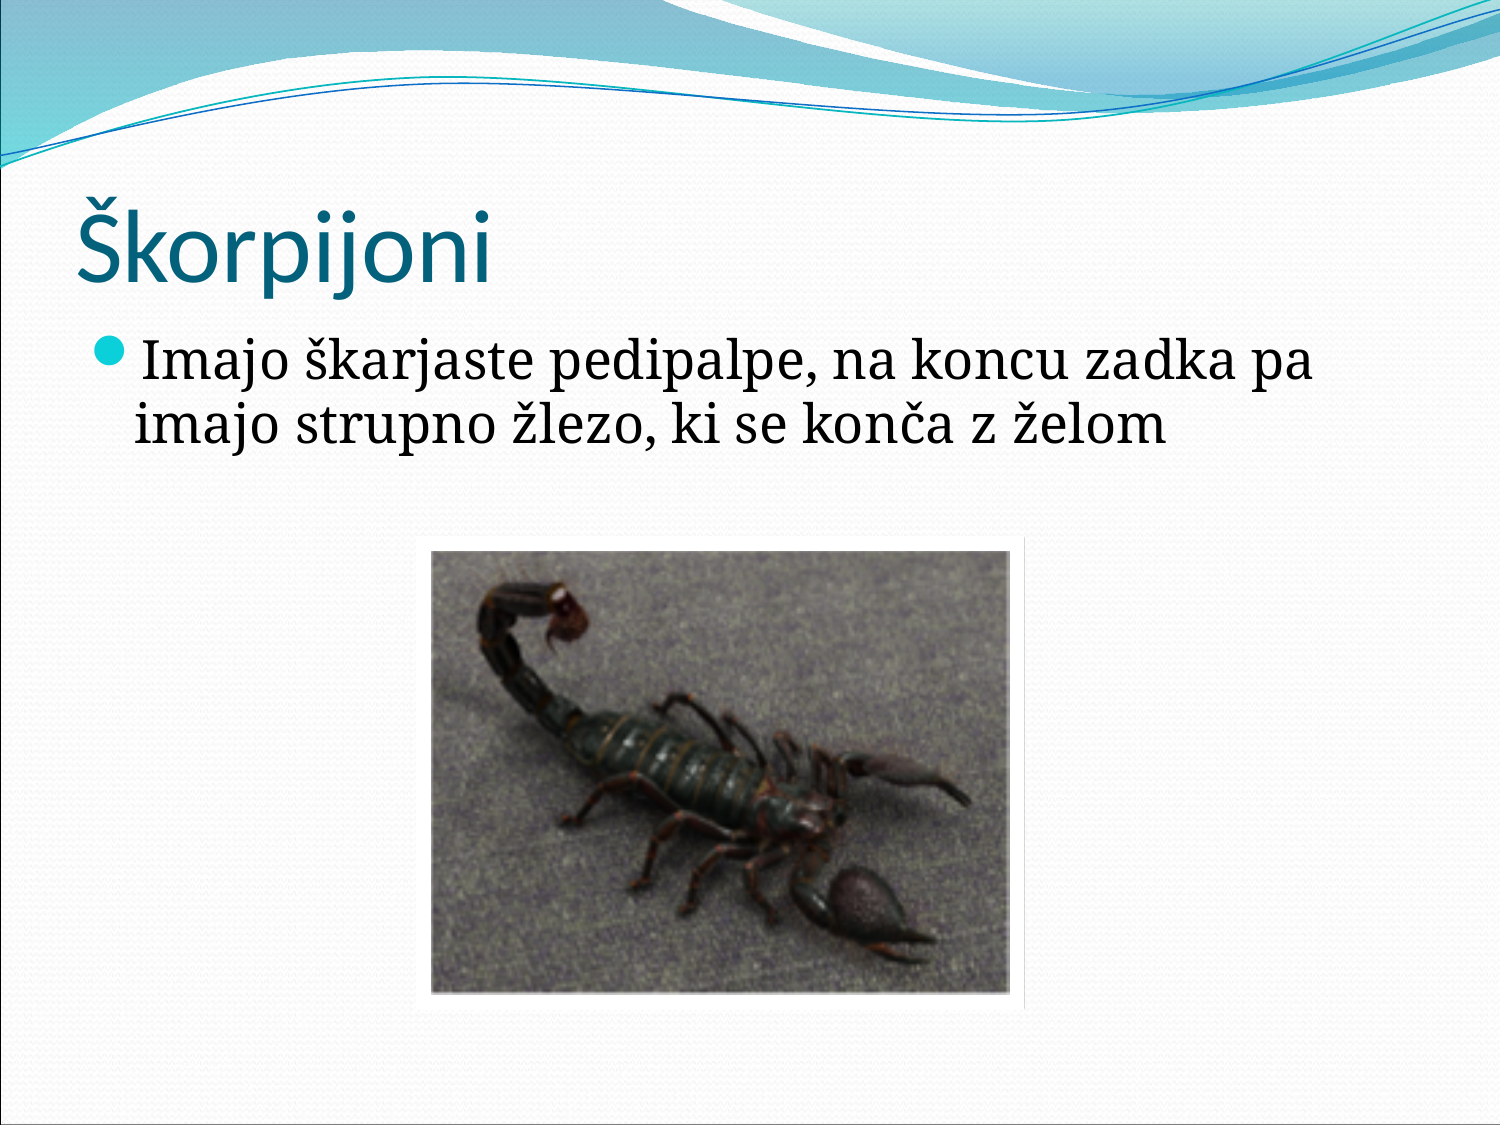

# Škorpijoni
Imajo škarjaste pedipalpe, na koncu zadka pa imajo strupno žlezo, ki se konča z želom